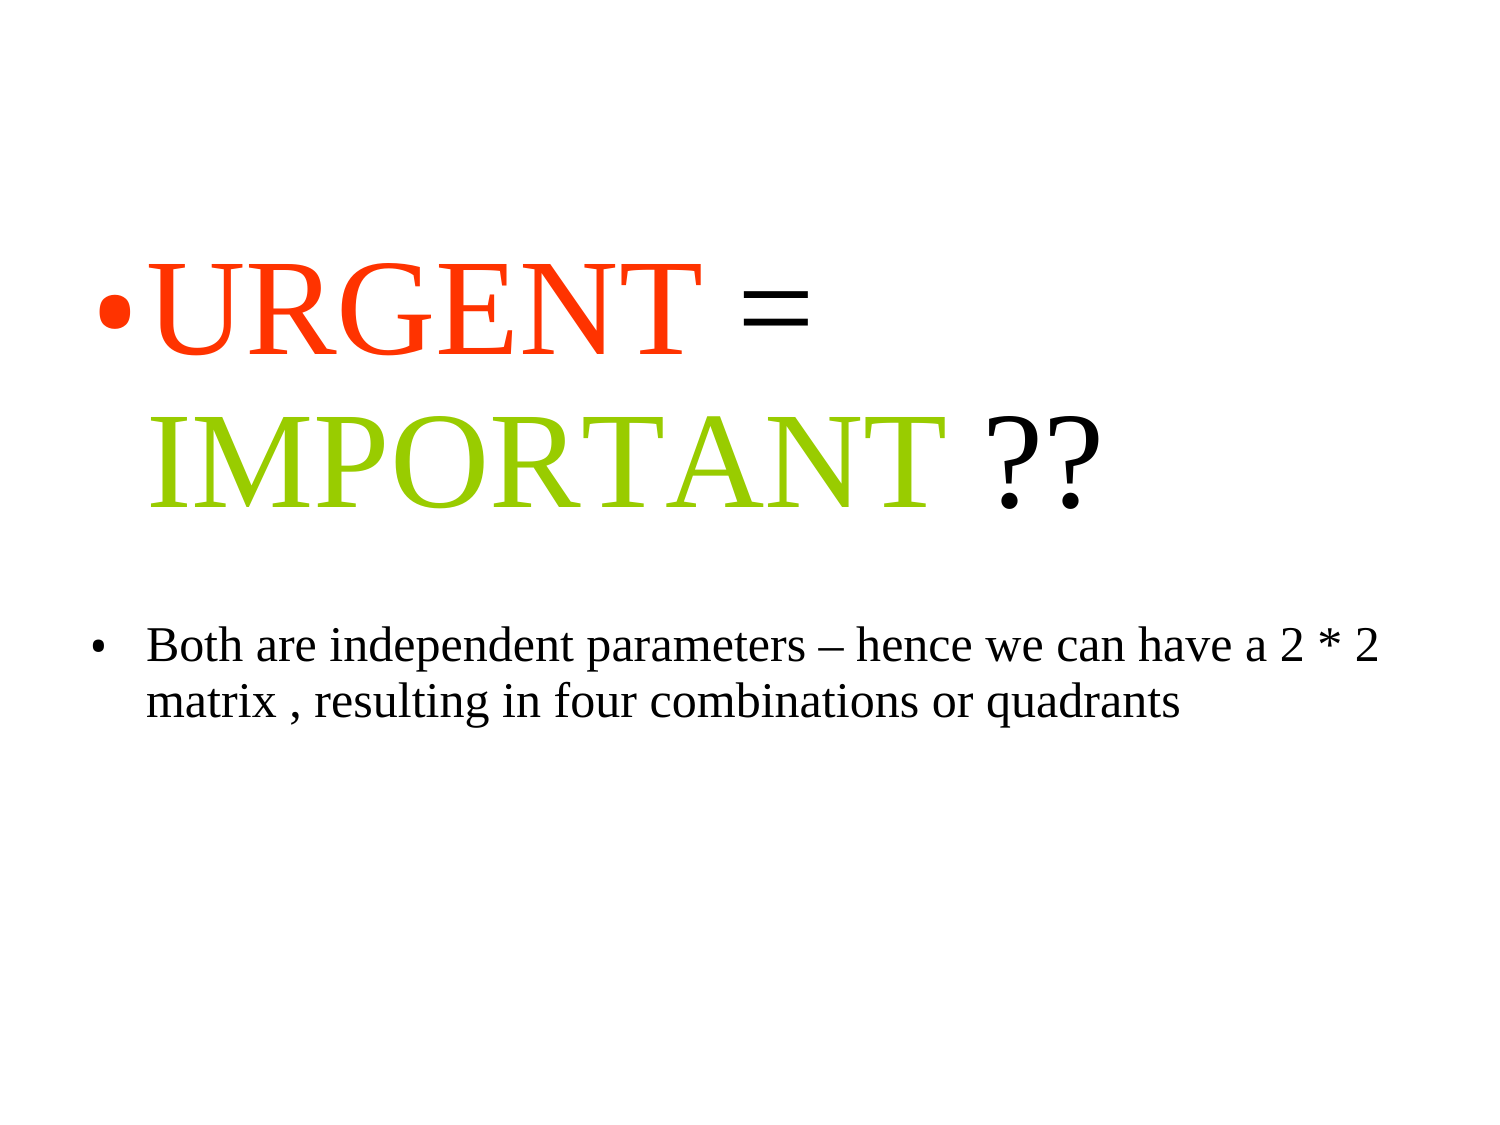

# URGENT = IMPORTANT ??
Both are independent parameters – hence we can have a 2 * 2 matrix , resulting in four combinations or quadrants